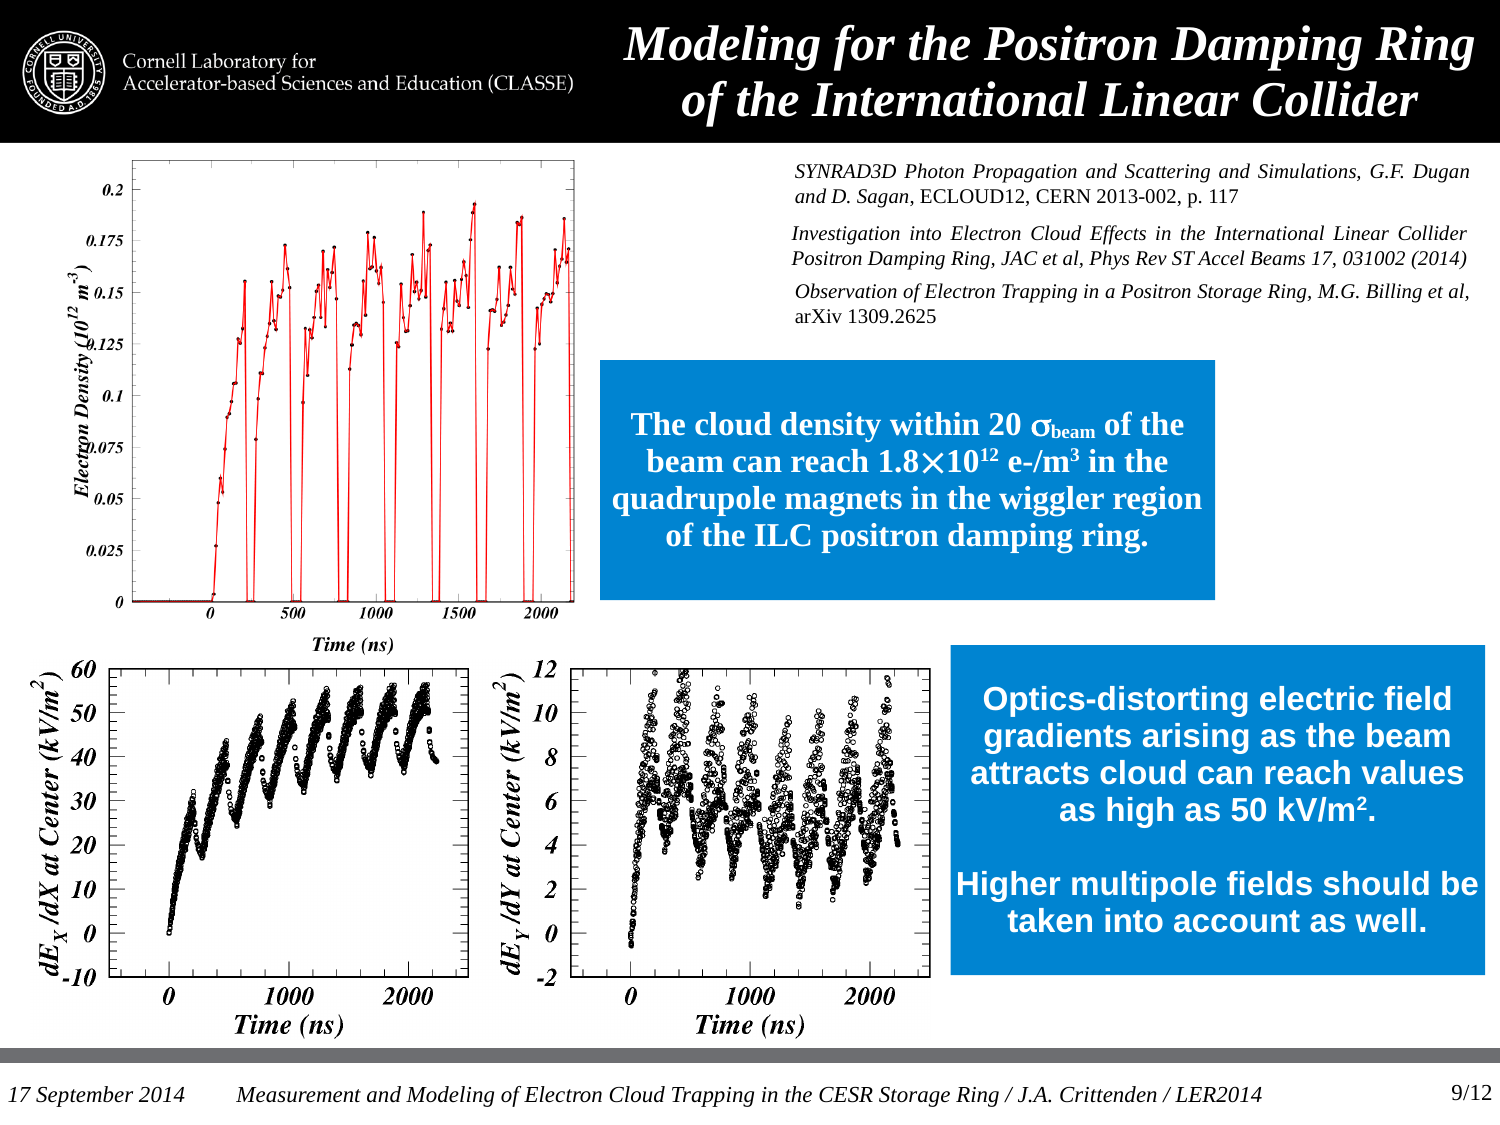

# Modeling for the Positron Damping Ring of the International Linear Collider
SYNRAD3D Photon Propagation and Scattering and Simulations, G.F. Dugan and D. Sagan, ECLOUD12, CERN 2013-002, p. 117
Investigation into Electron Cloud Effects in the International Linear Collider Positron Damping Ring, JAC et al, Phys Rev ST Accel Beams 17, 031002 (2014)
Observation of Electron Trapping in a Positron Storage Ring, M.G. Billing et al, arXiv 1309.2625
The cloud density within 20 sbeam of the beam can reach 1.81012 e-/m3 in the quadrupole magnets in the wiggler region of the ILC positron damping ring.
Optics-distorting electric field gradients arising as the beam attracts cloud can reach values as high as 50 kV/m2.
Higher multipole fields should be taken into account as well.